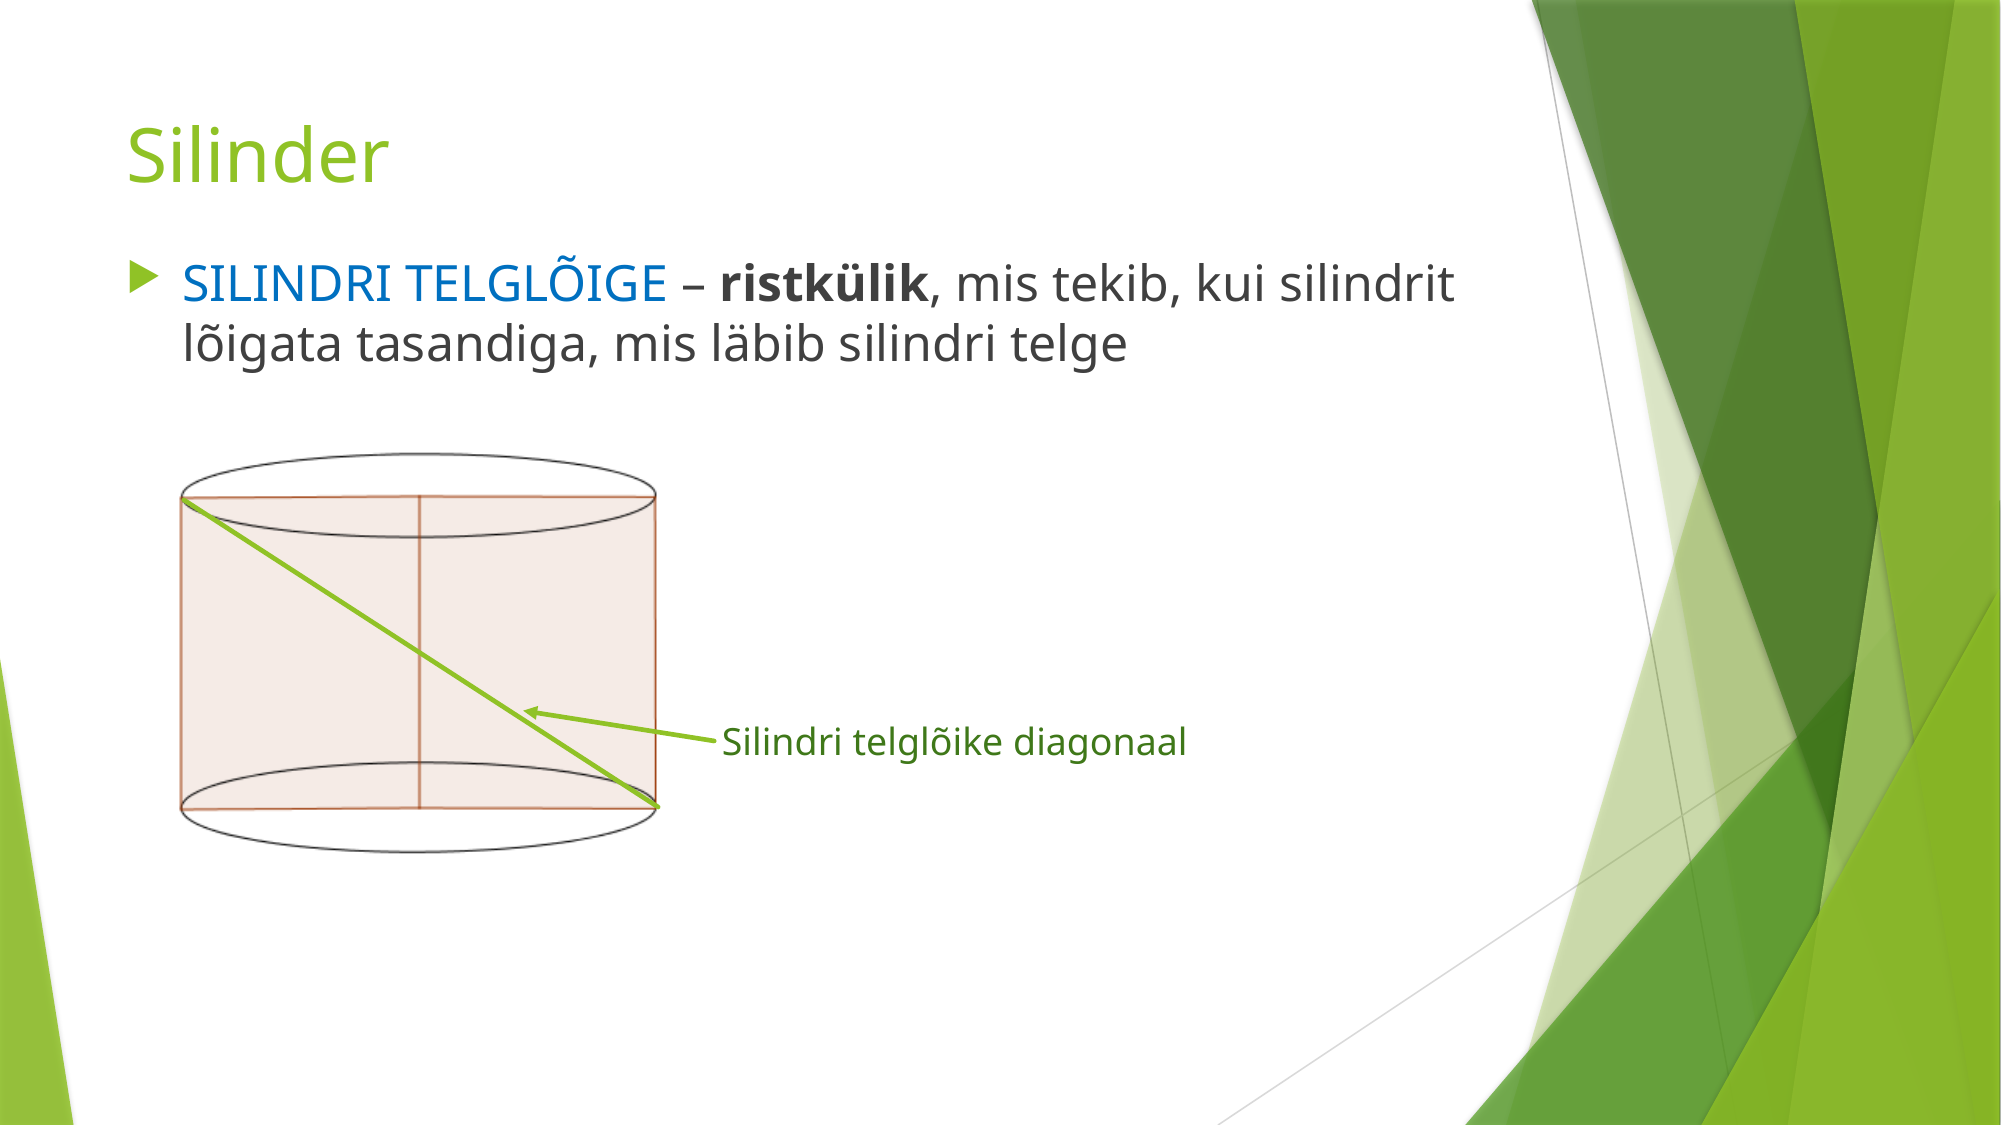

# Silinder
SILINDRI TELGLÕIGE – ristkülik, mis tekib, kui silindrit lõigata tasandiga, mis läbib silindri telge
Silindri telglõike diagonaal